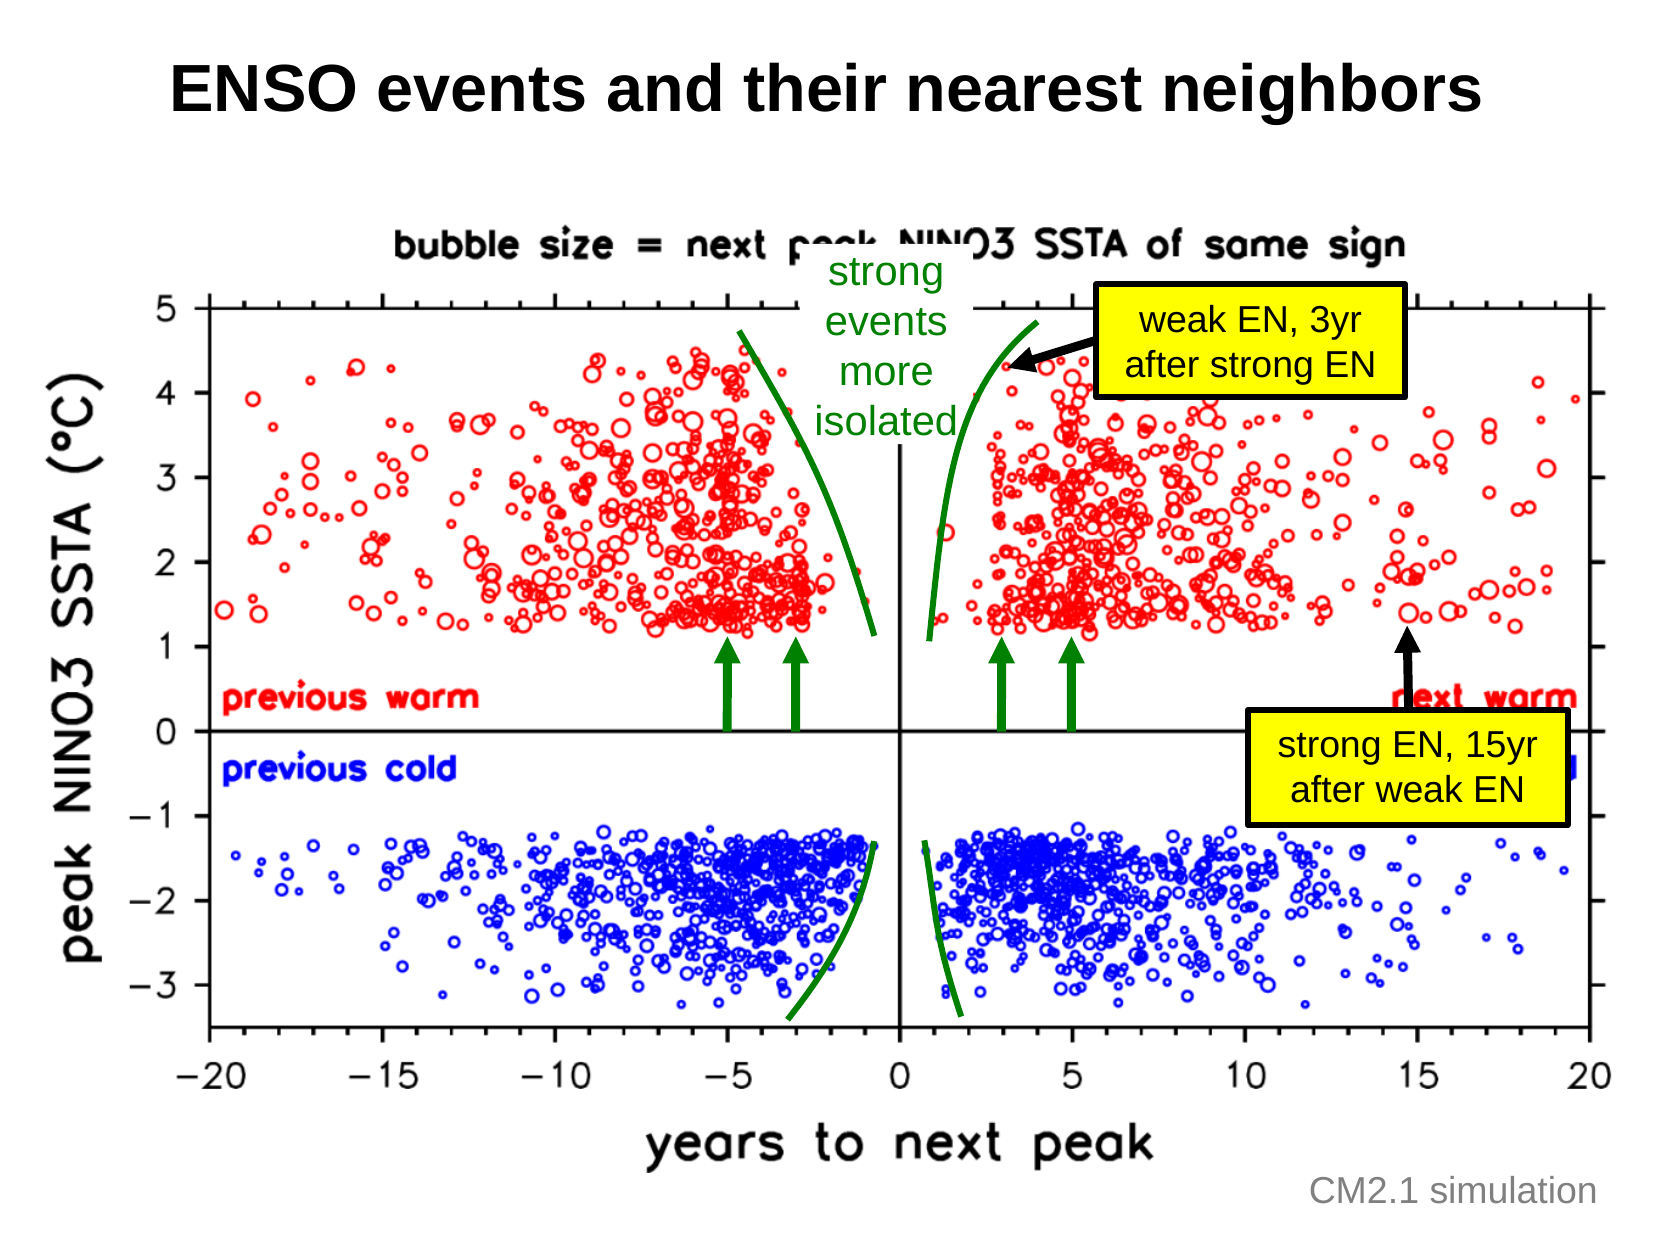

ENSO events and their nearest neighbors
strong events more isolated
weak EN, 3yr
after strong EN
strong EN, 15yr
after weak EN
CM2.1 simulation